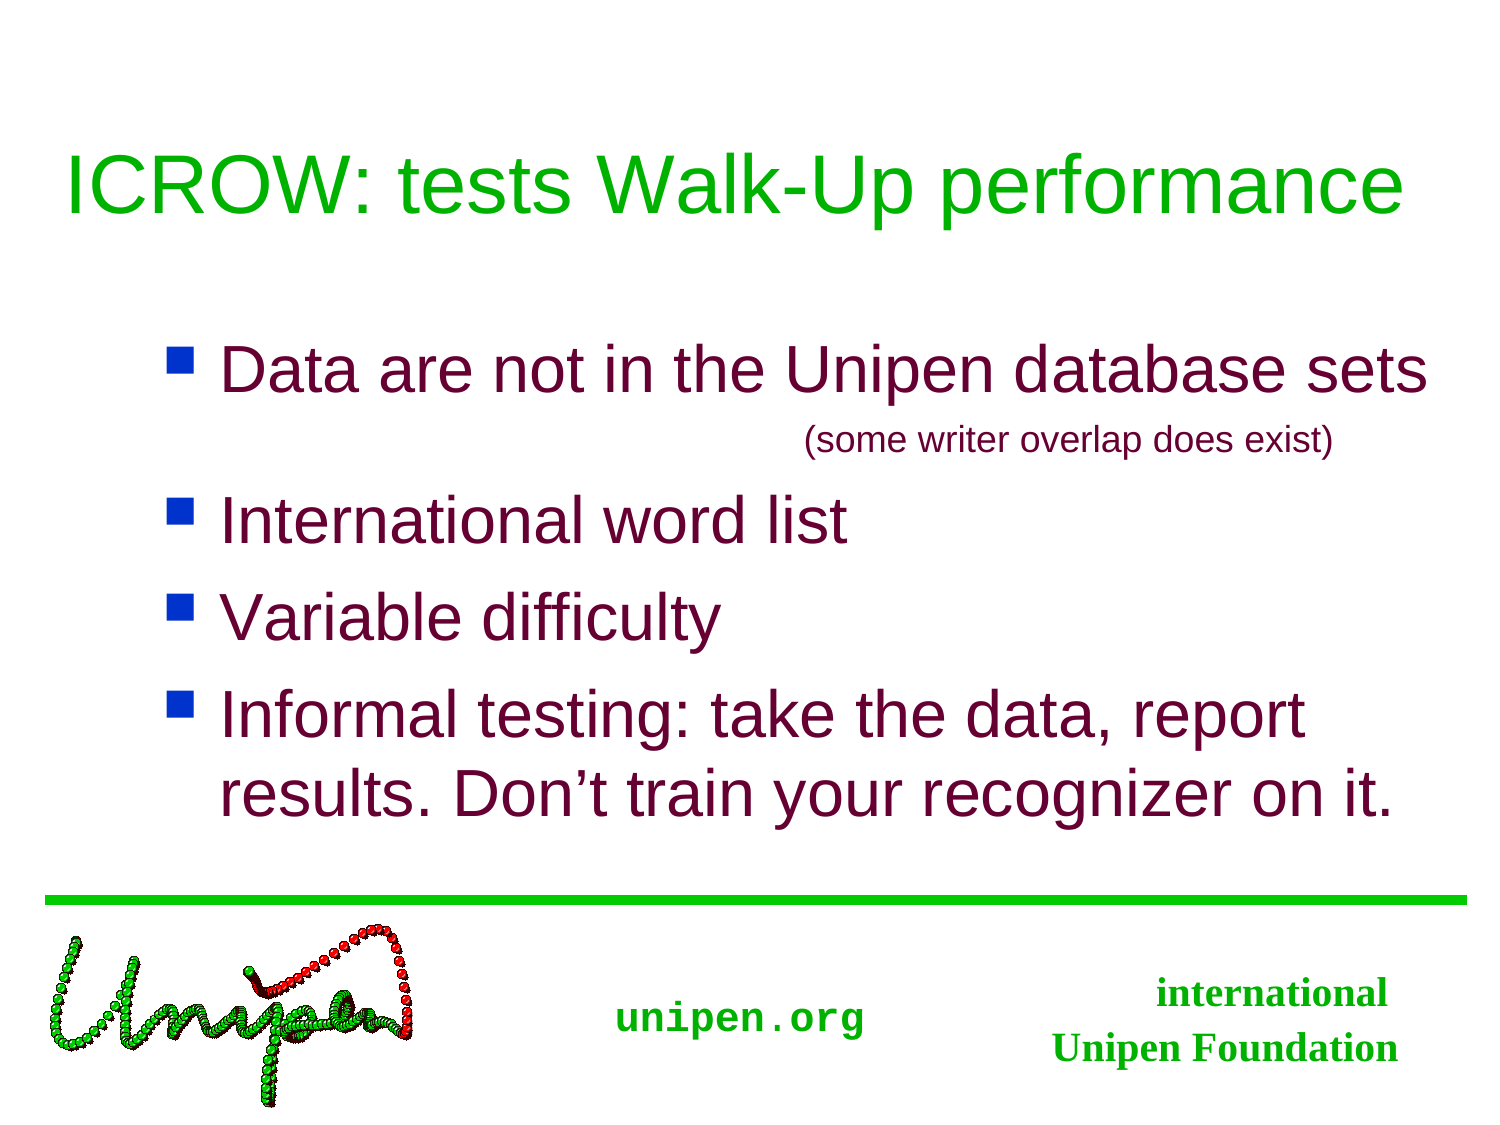

# ICROW: tests Walk-Up performance
Data are not in the Unipen database sets
 (some writer overlap does exist)
International word list
Variable difficulty
Informal testing: take the data, report results. Don’t train your recognizer on it.